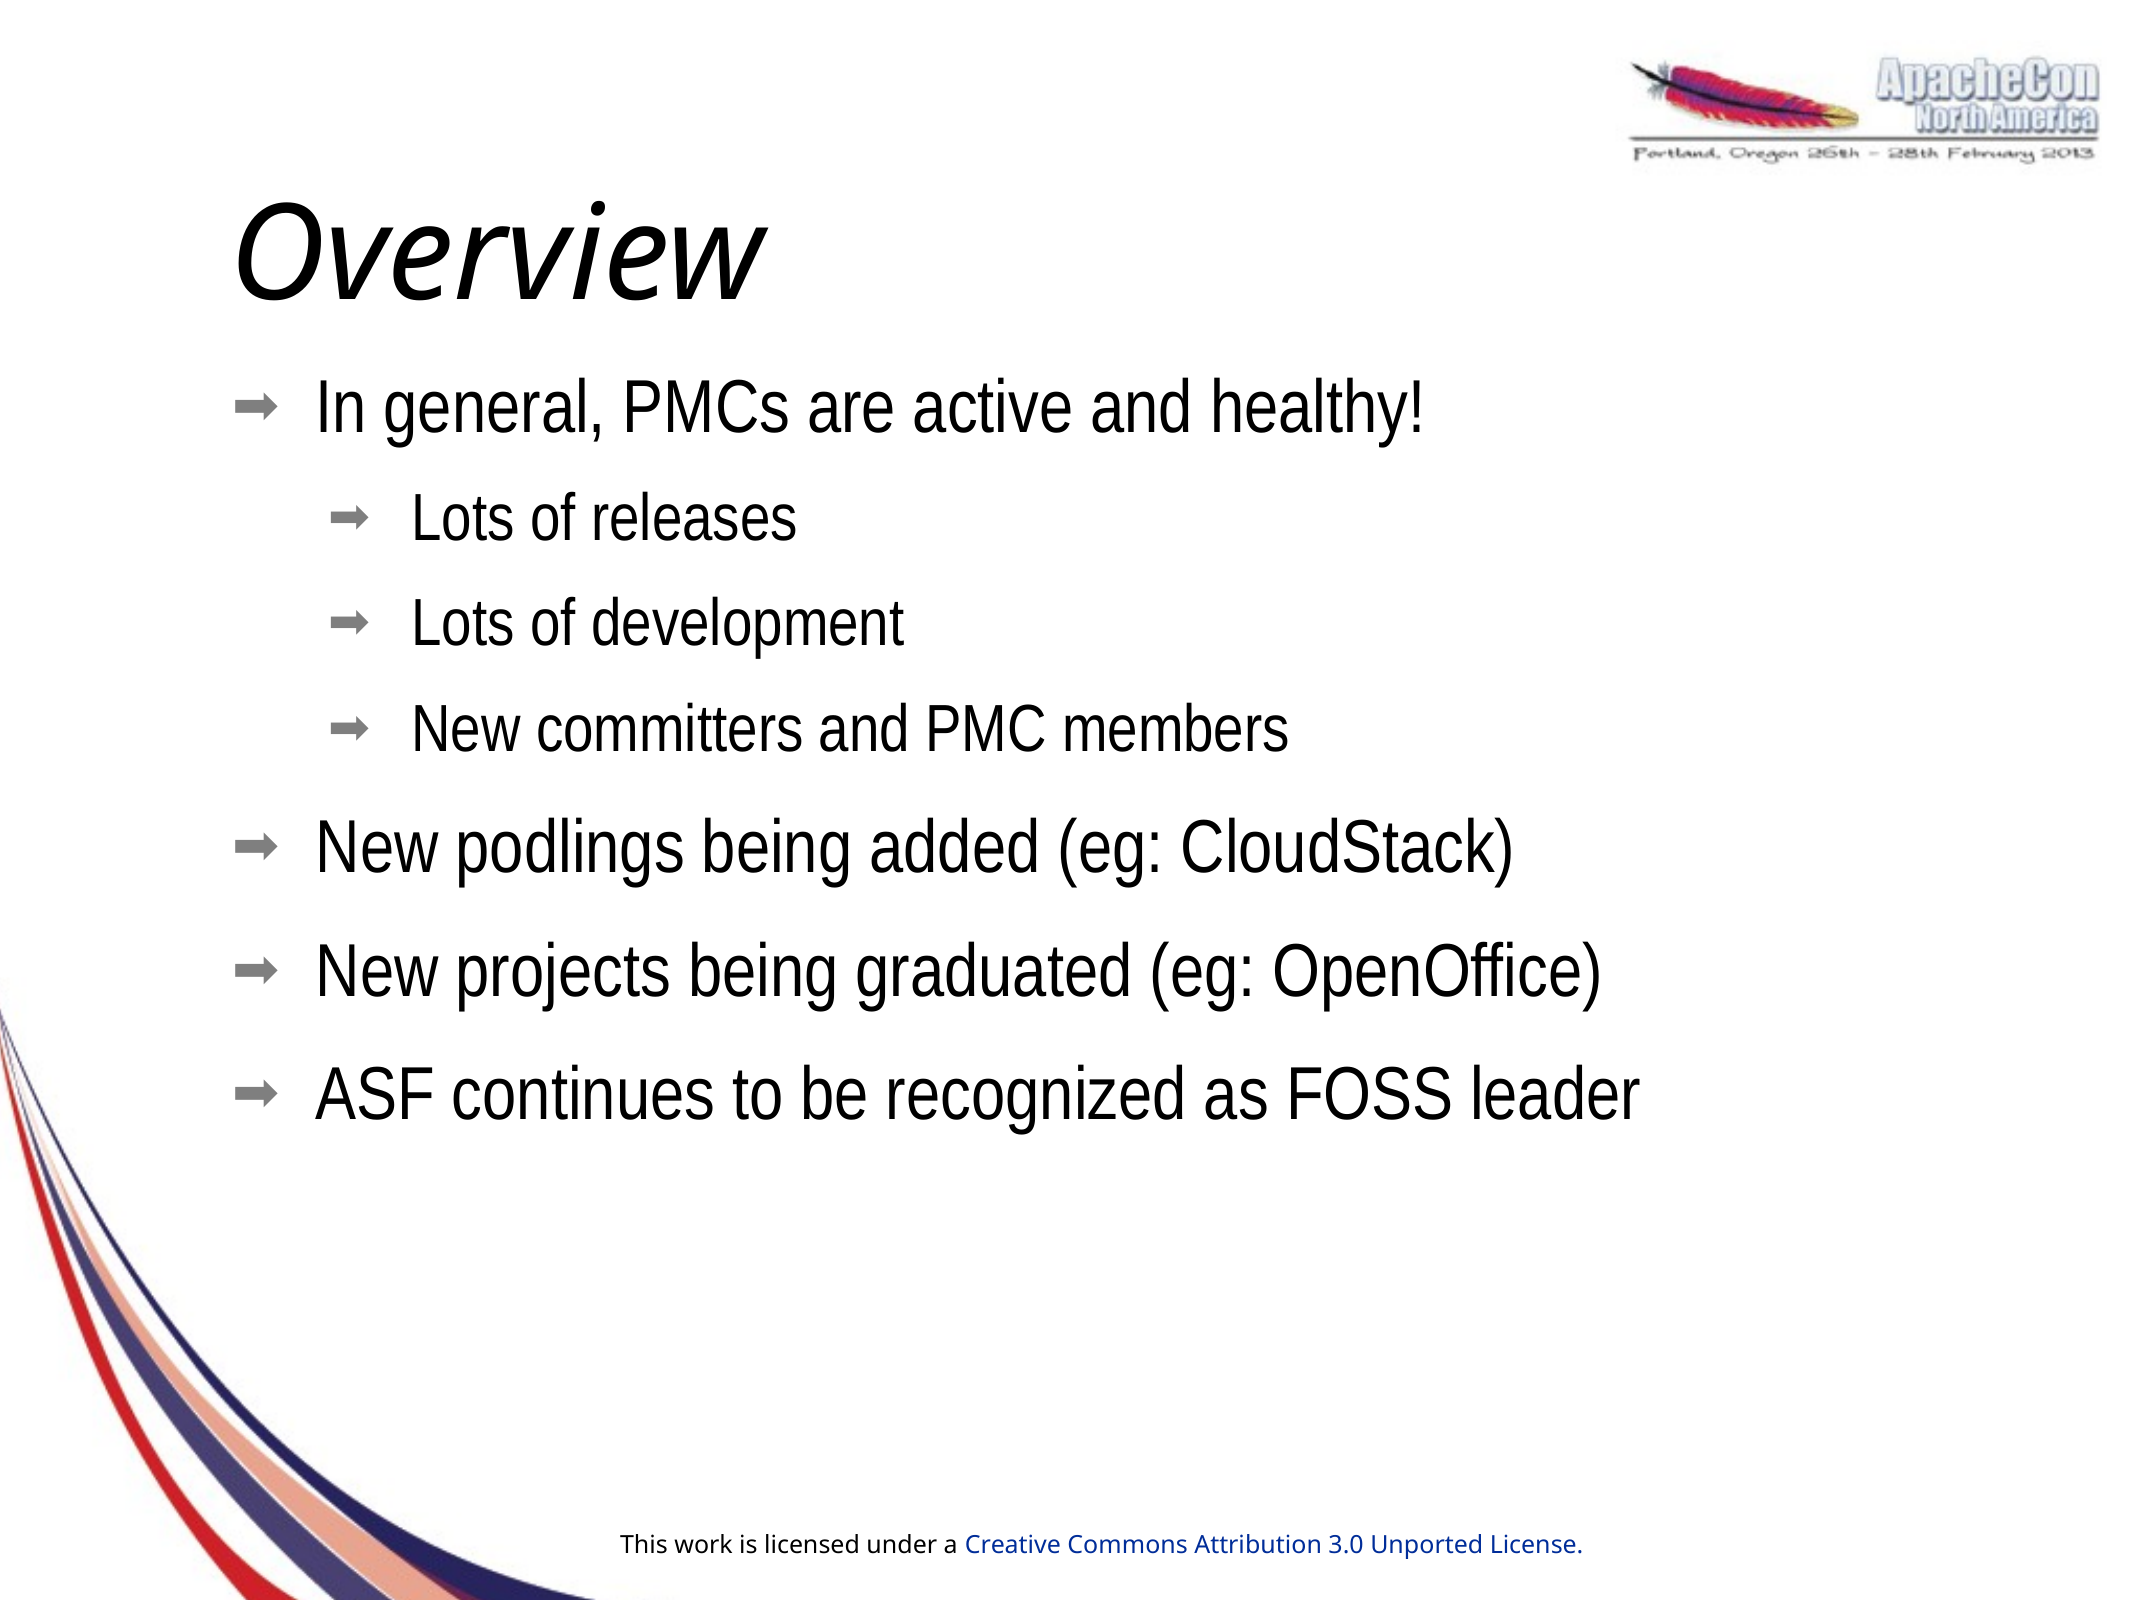

# Overview
In general, PMCs are active and healthy!
Lots of releases
Lots of development
New committers and PMC members
New podlings being added (eg: CloudStack)
New projects being graduated (eg: OpenOffice)
ASF continues to be recognized as FOSS leader
This work is licensed under a Creative Commons Attribution 3.0 Unported License.